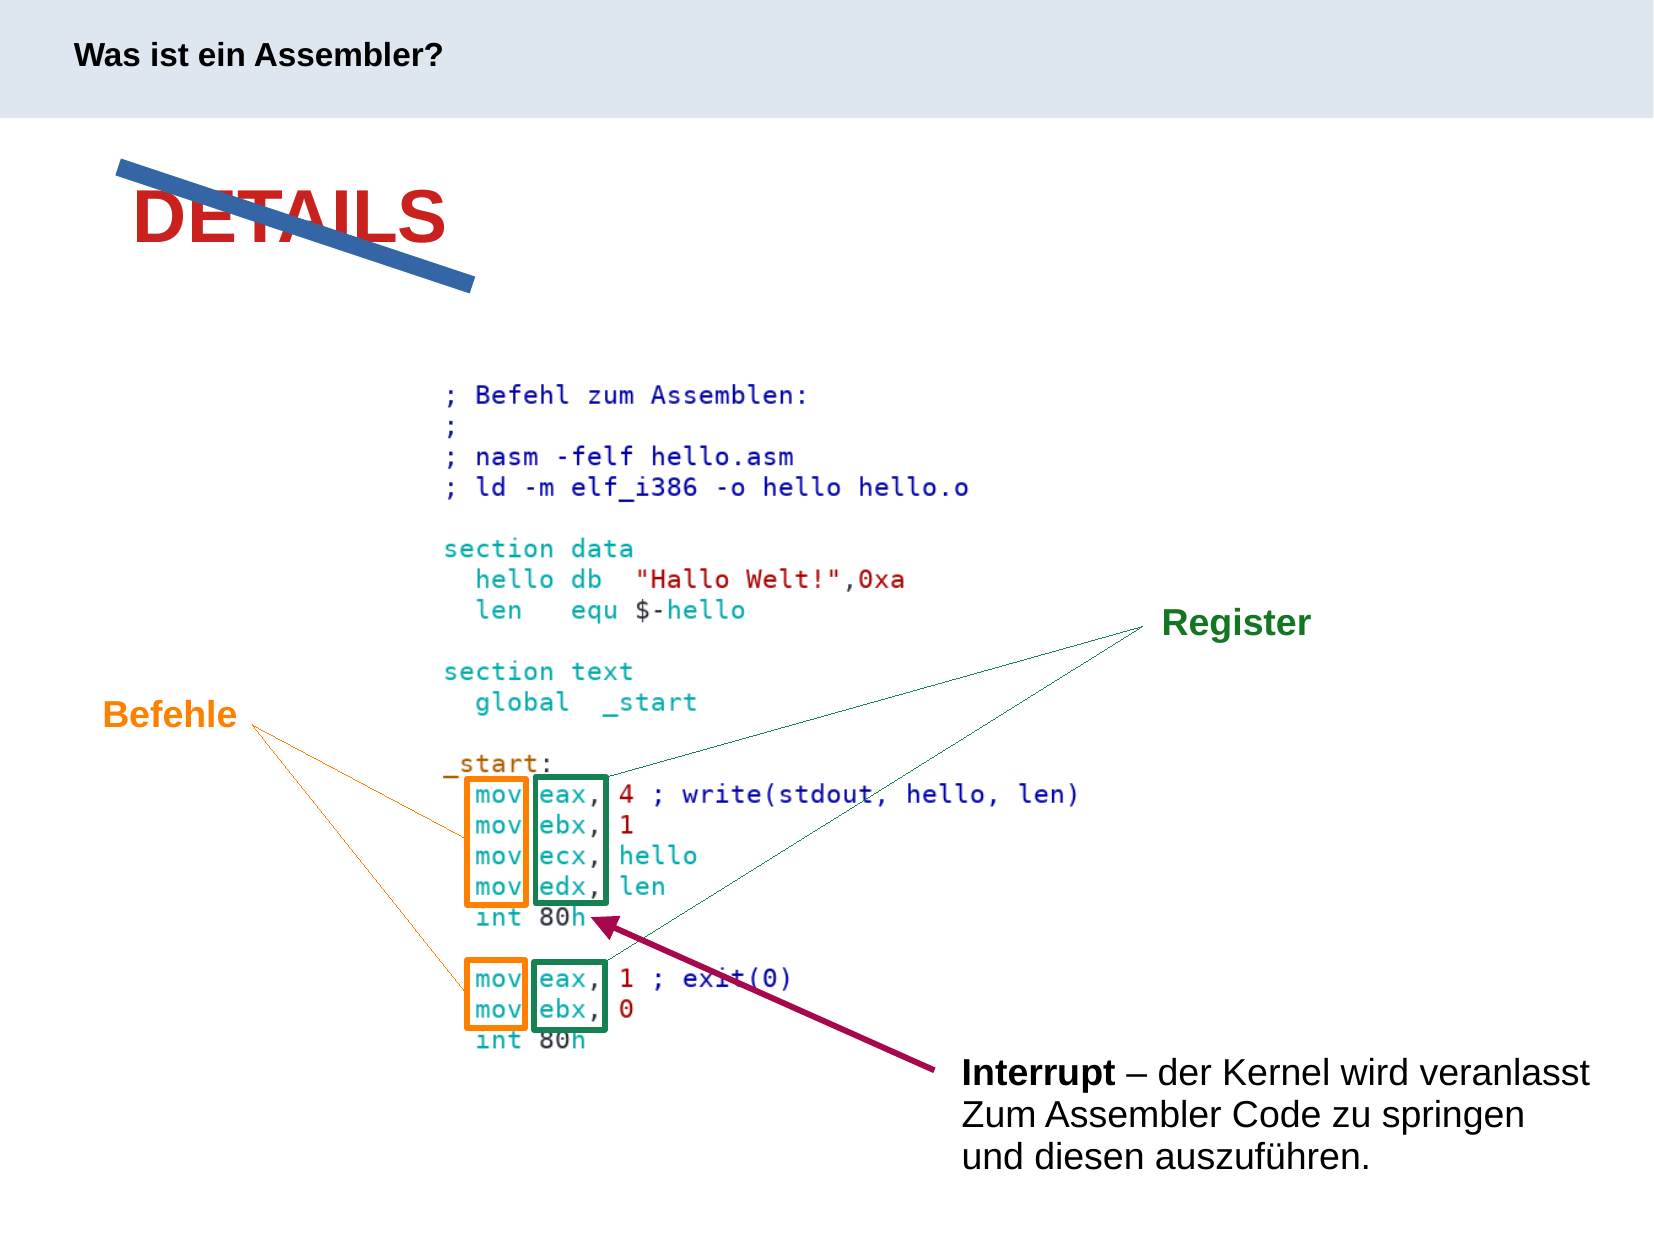

Was ist ein Assembler?
DETAILS
Register
Befehle
Interrupt – der Kernel wird veranlasst
Zum Assembler Code zu springen
und diesen auszuführen.